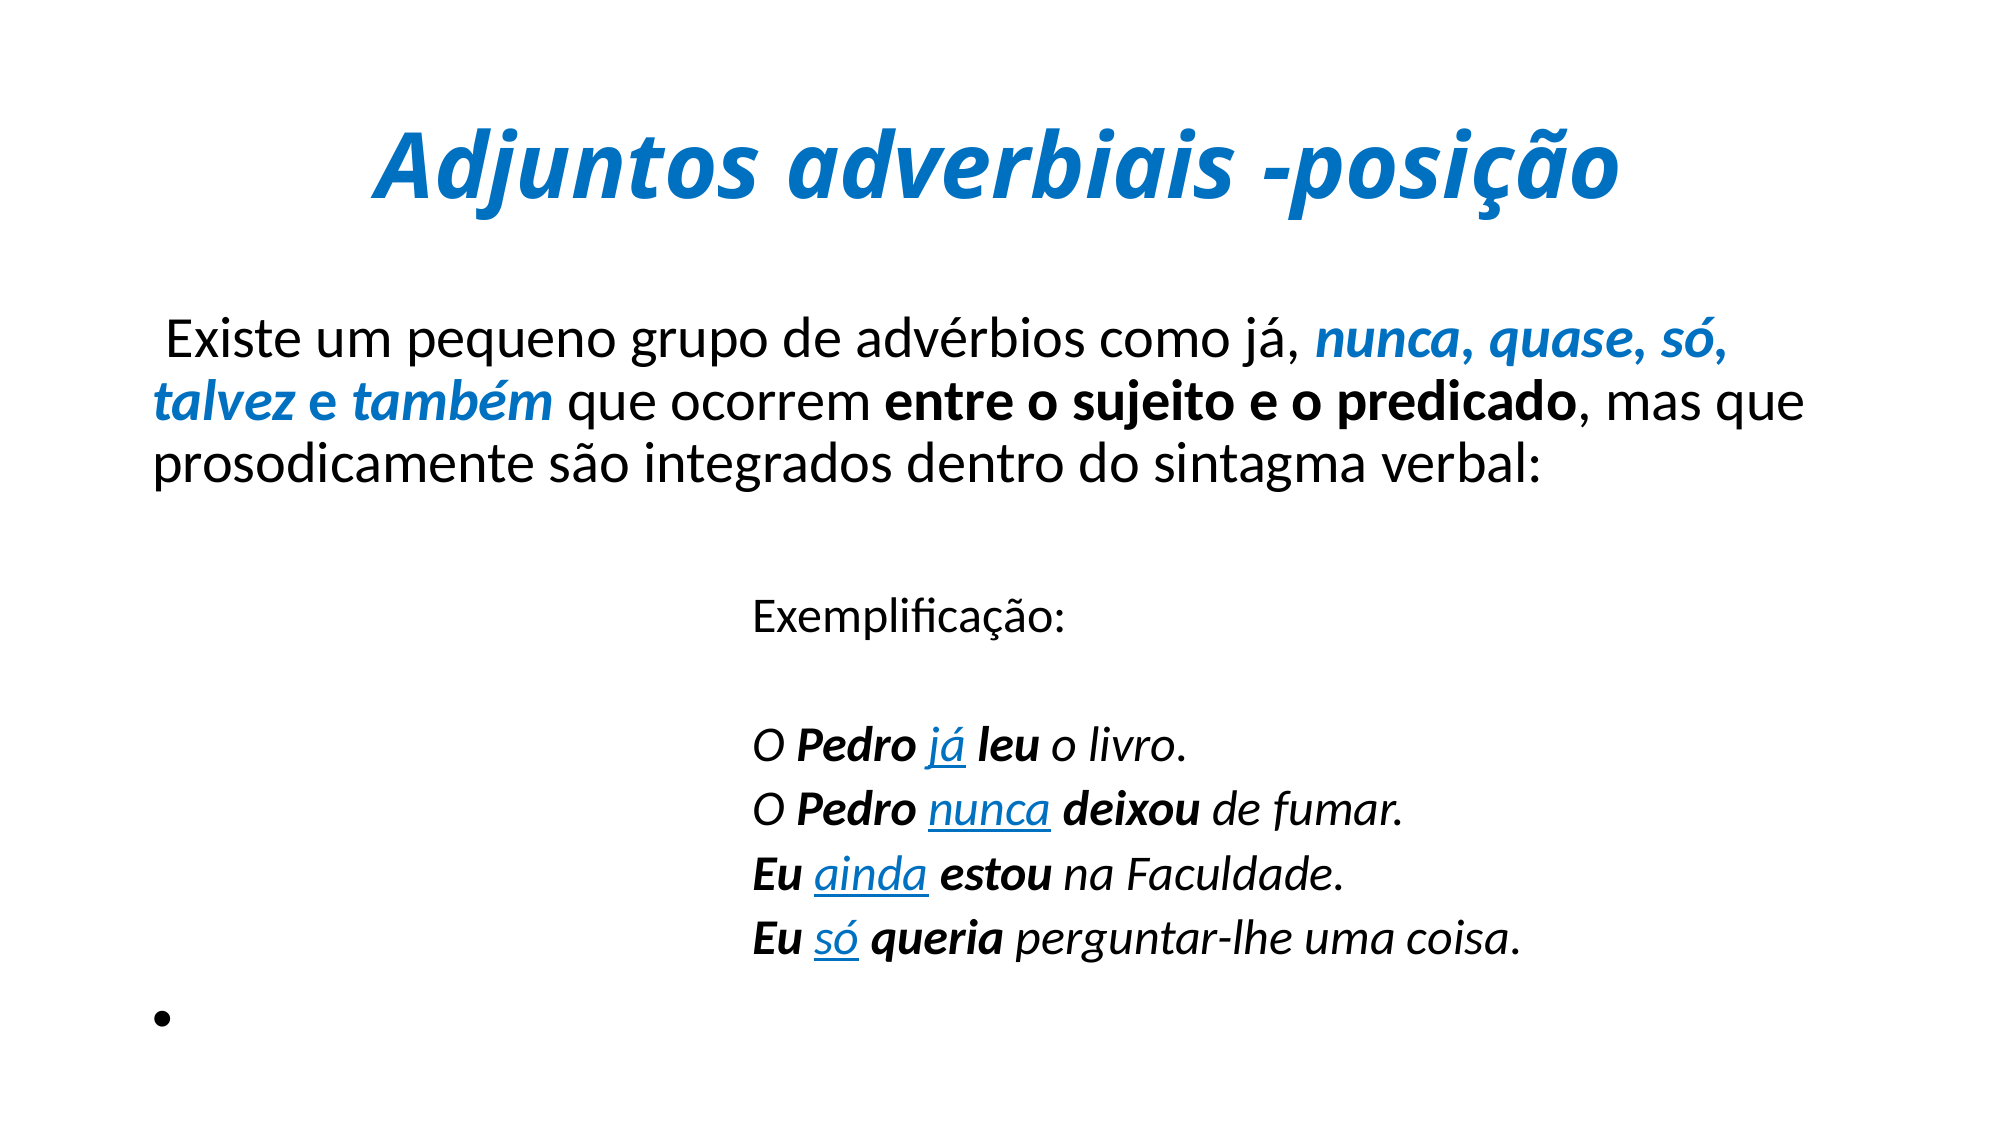

# Adjuntos adverbiais -posição
 Existe um pequeno grupo de advérbios como já, nunca, quase, só, talvez e também que ocorrem entre o sujeito e o predicado, mas que prosodicamente são integrados dentro do sintagma verbal:
Exemplificação:
O Pedro já leu o livro.
O Pedro nunca deixou de fumar.
Eu ainda estou na Faculdade.
Eu só queria perguntar-lhe uma coisa.